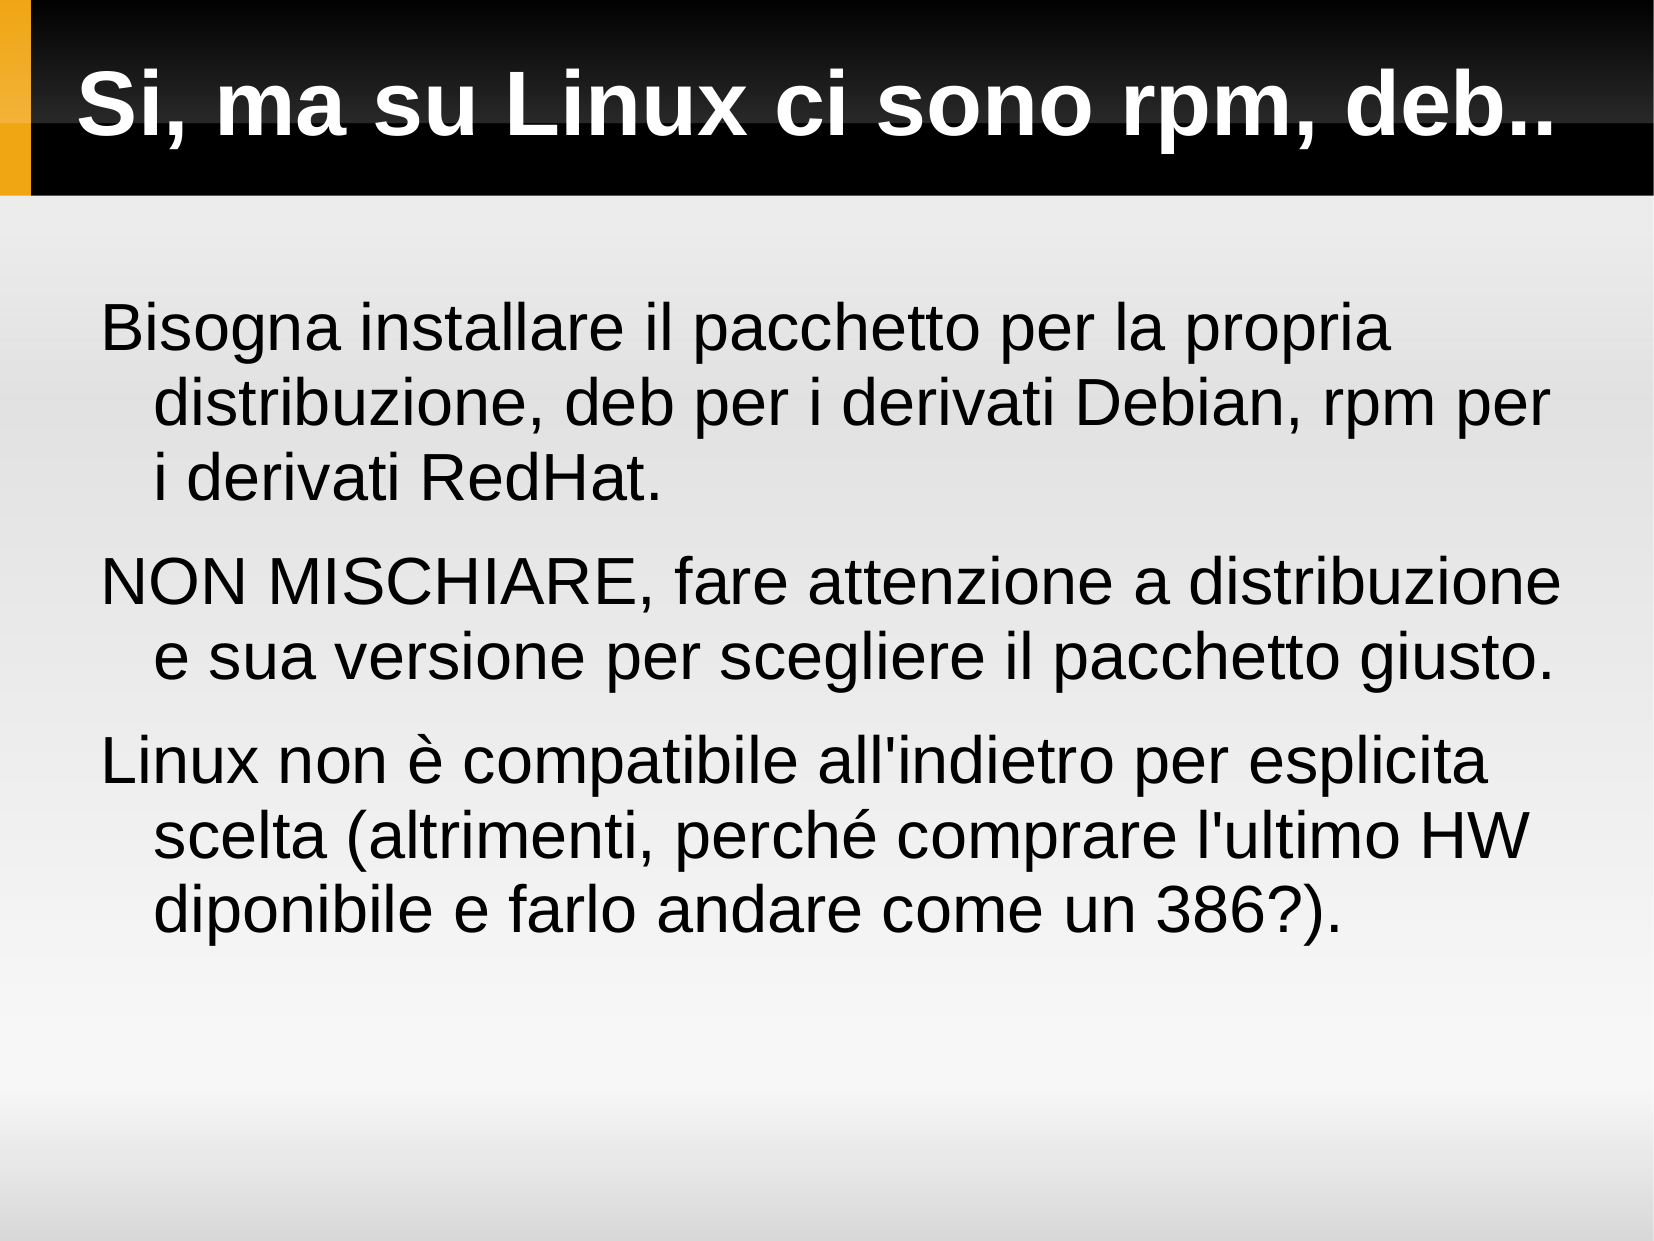

# Si, ma su Linux ci sono rpm, deb..
Bisogna installare il pacchetto per la propria distribuzione, deb per i derivati Debian, rpm per i derivati RedHat.
NON MISCHIARE, fare attenzione a distribuzione e sua versione per scegliere il pacchetto giusto.
Linux non è compatibile all'indietro per esplicita scelta (altrimenti, perché comprare l'ultimo HW diponibile e farlo andare come un 386?).